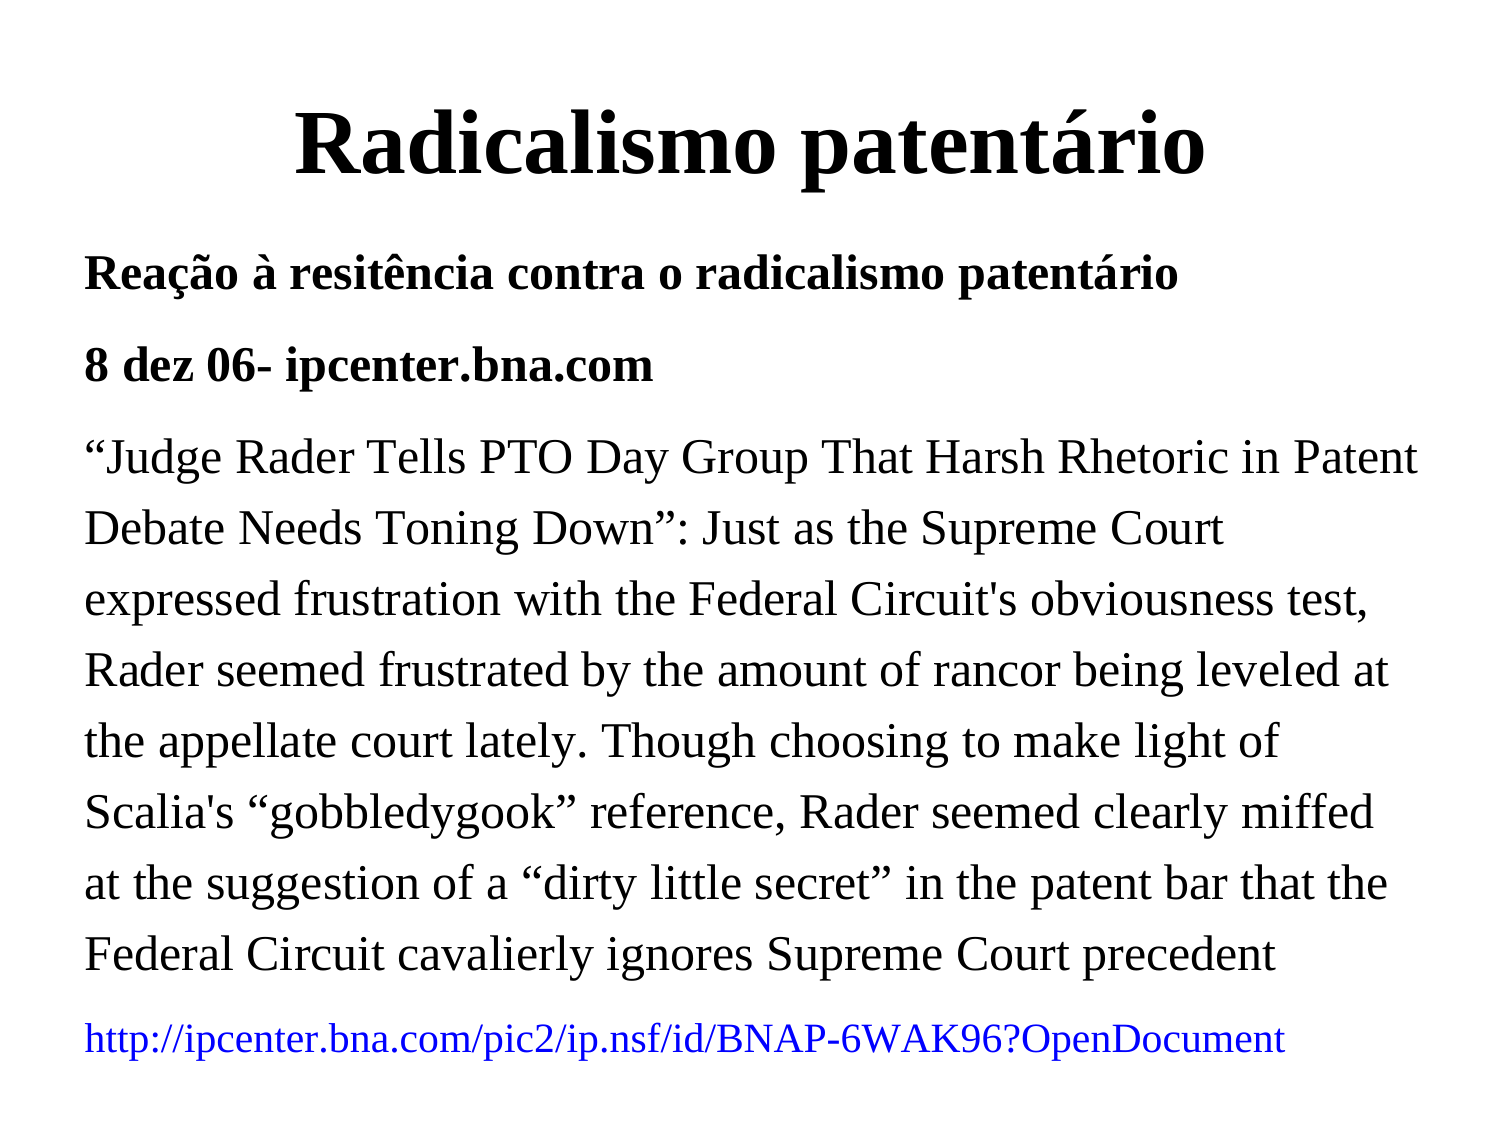

# Radicalismo patentário
Reação à resitência contra o radicalismo patentário
8 dez 06- ipcenter.bna.com
“Judge Rader Tells PTO Day Group That Harsh Rhetoric in Patent Debate Needs Toning Down”: Just as the Supreme Court expressed frustration with the Federal Circuit's obviousness test, Rader seemed frustrated by the amount of rancor being leveled at the appellate court lately. Though choosing to make light of Scalia's “gobbledygook” reference, Rader seemed clearly miffed at the suggestion of a “dirty little secret” in the patent bar that the Federal Circuit cavalierly ignores Supreme Court precedent
http://ipcenter.bna.com/pic2/ip.nsf/id/BNAP-6WAK96?OpenDocument